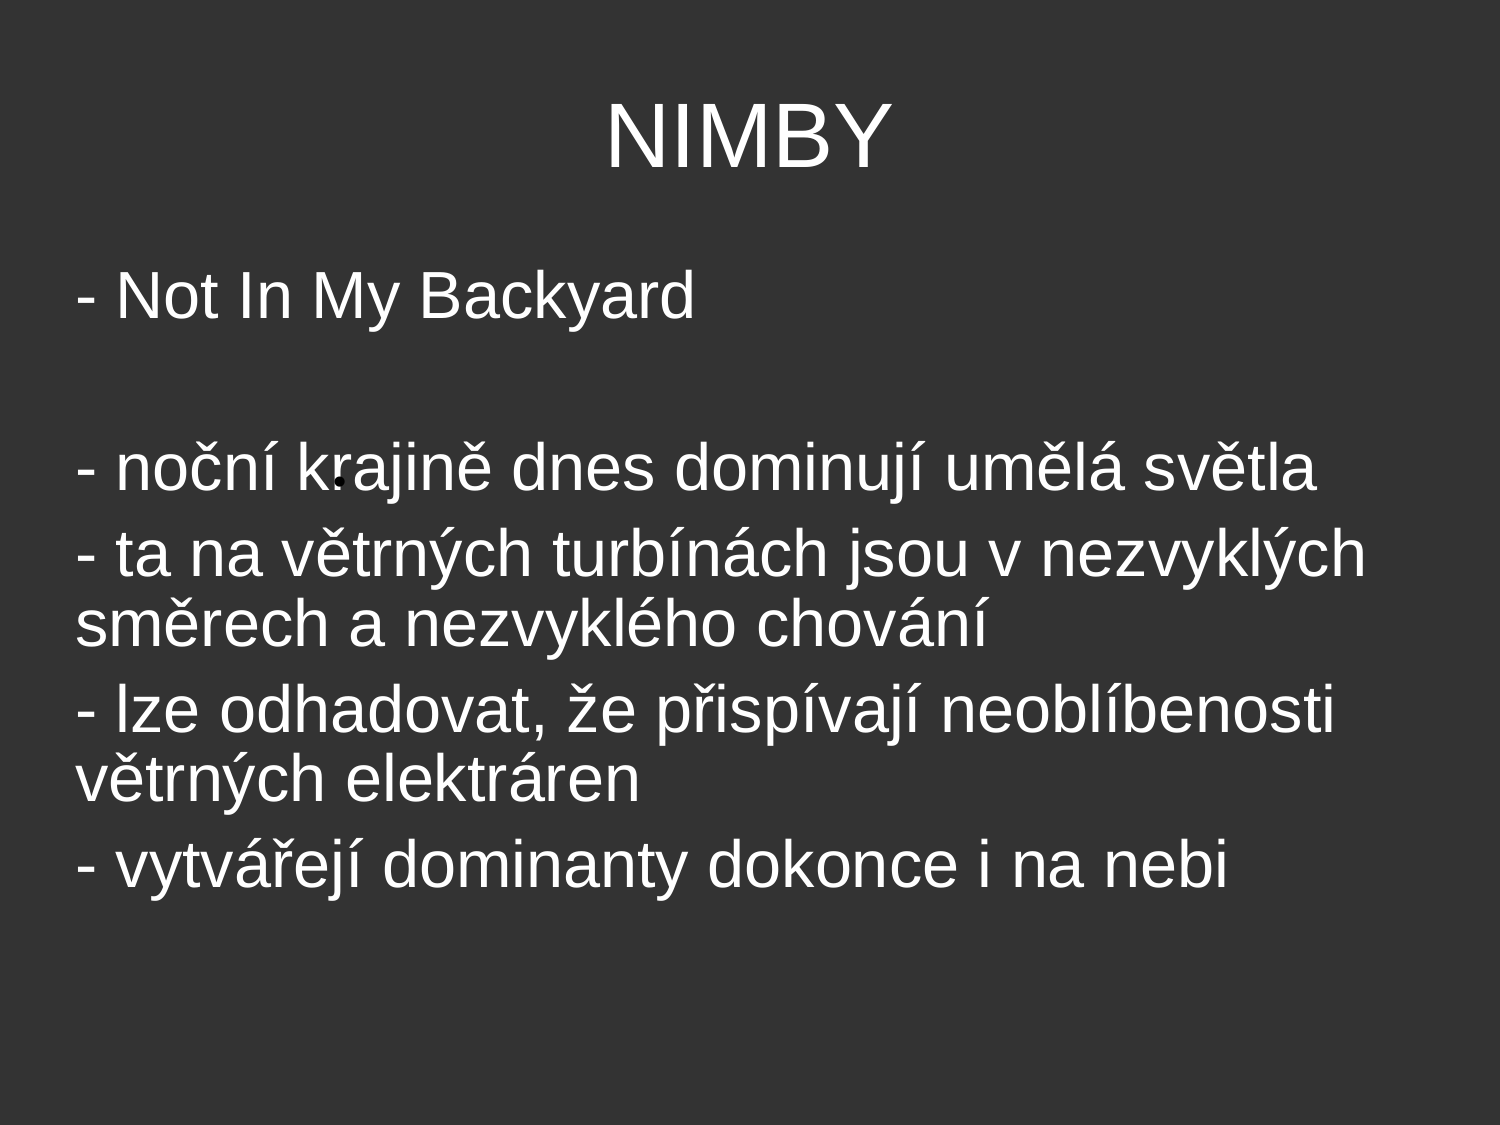

# NIMBY
- Not In My Backyard
- noční krajině dnes dominují umělá světla
- ta na větrných turbínách jsou v nezvyklých směrech a nezvyklého chování
- lze odhadovat, že přispívají neoblíbenosti větrných elektráren
- vytvářejí dominanty dokonce i na nebi
•